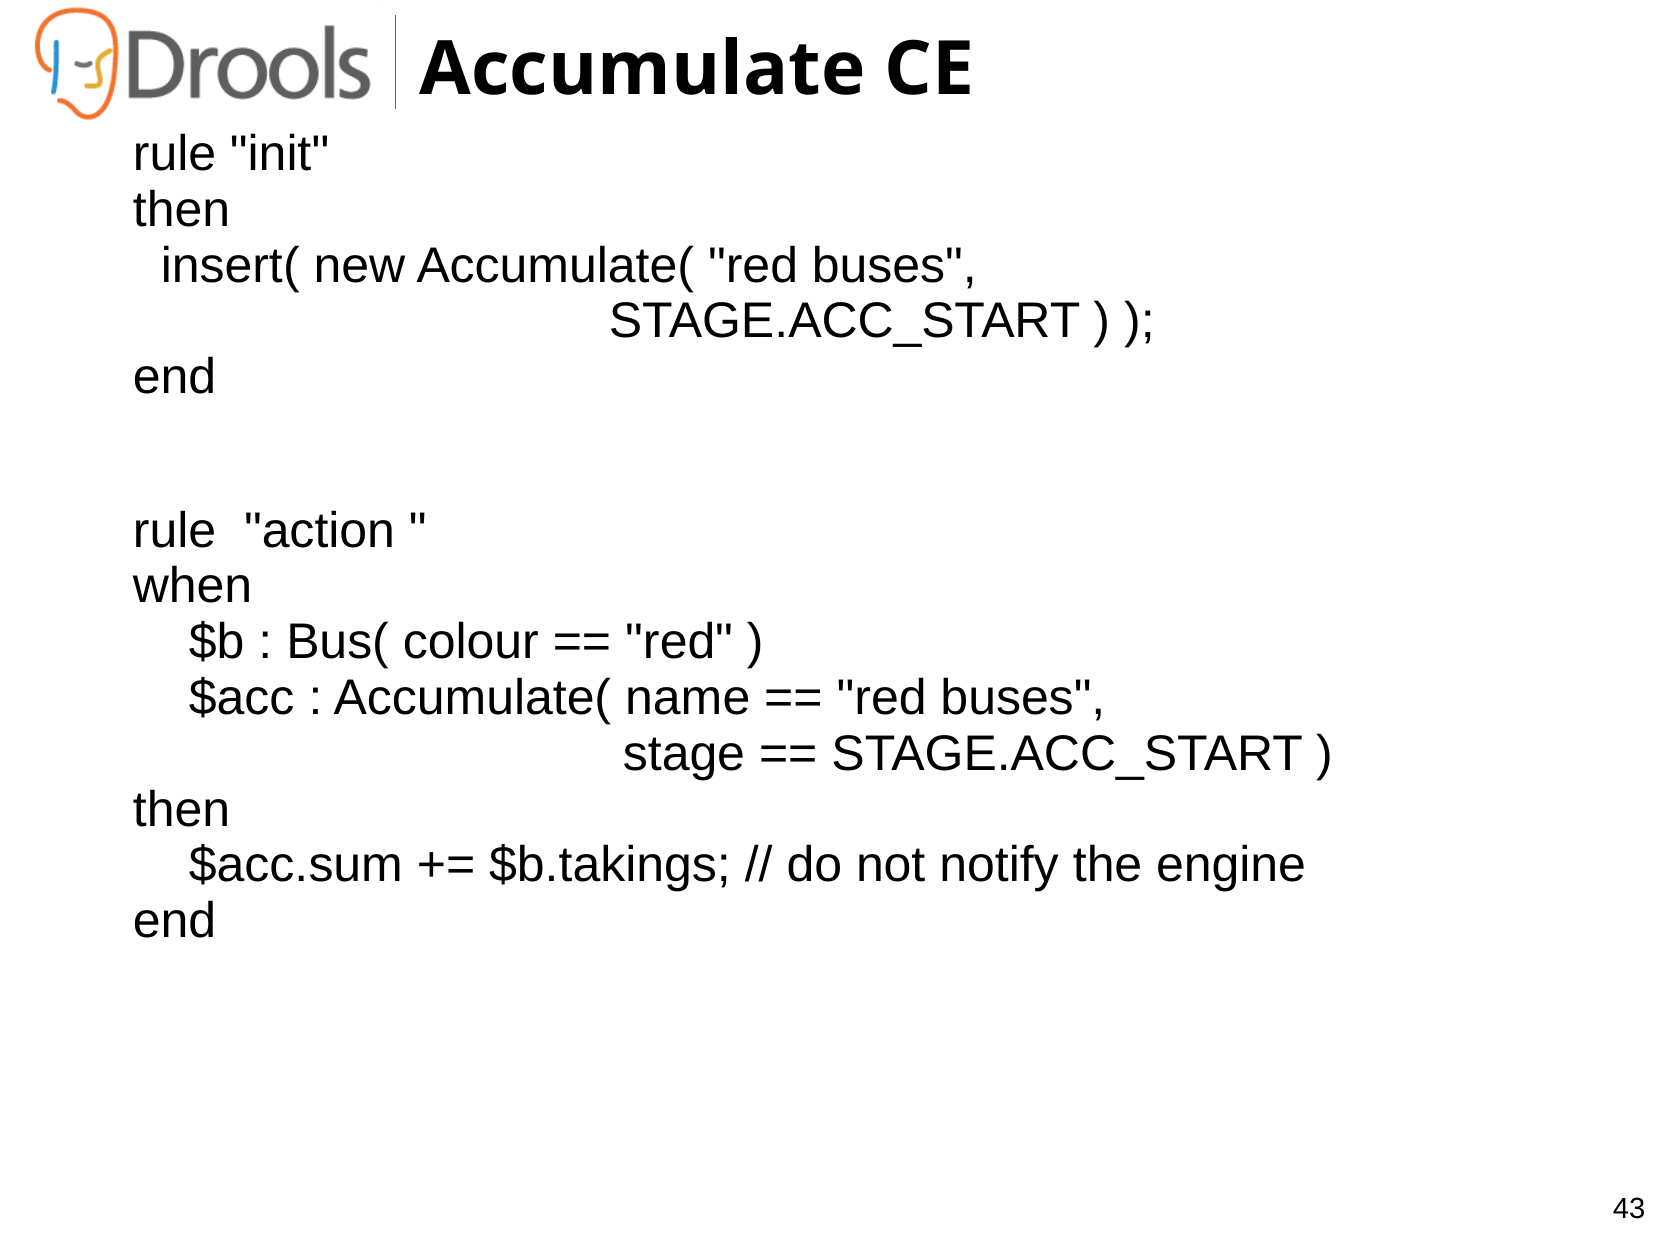

# Accumulate CE
rule "init"
then
 insert( new Accumulate( "red buses",
 STAGE.ACC_START ) );
end
rule "action "
when
 $b : Bus( colour == "red" )
 $acc : Accumulate( name == "red buses",
 stage == STAGE.ACC_START )
then
 $acc.sum += $b.takings; // do not notify the engine
end